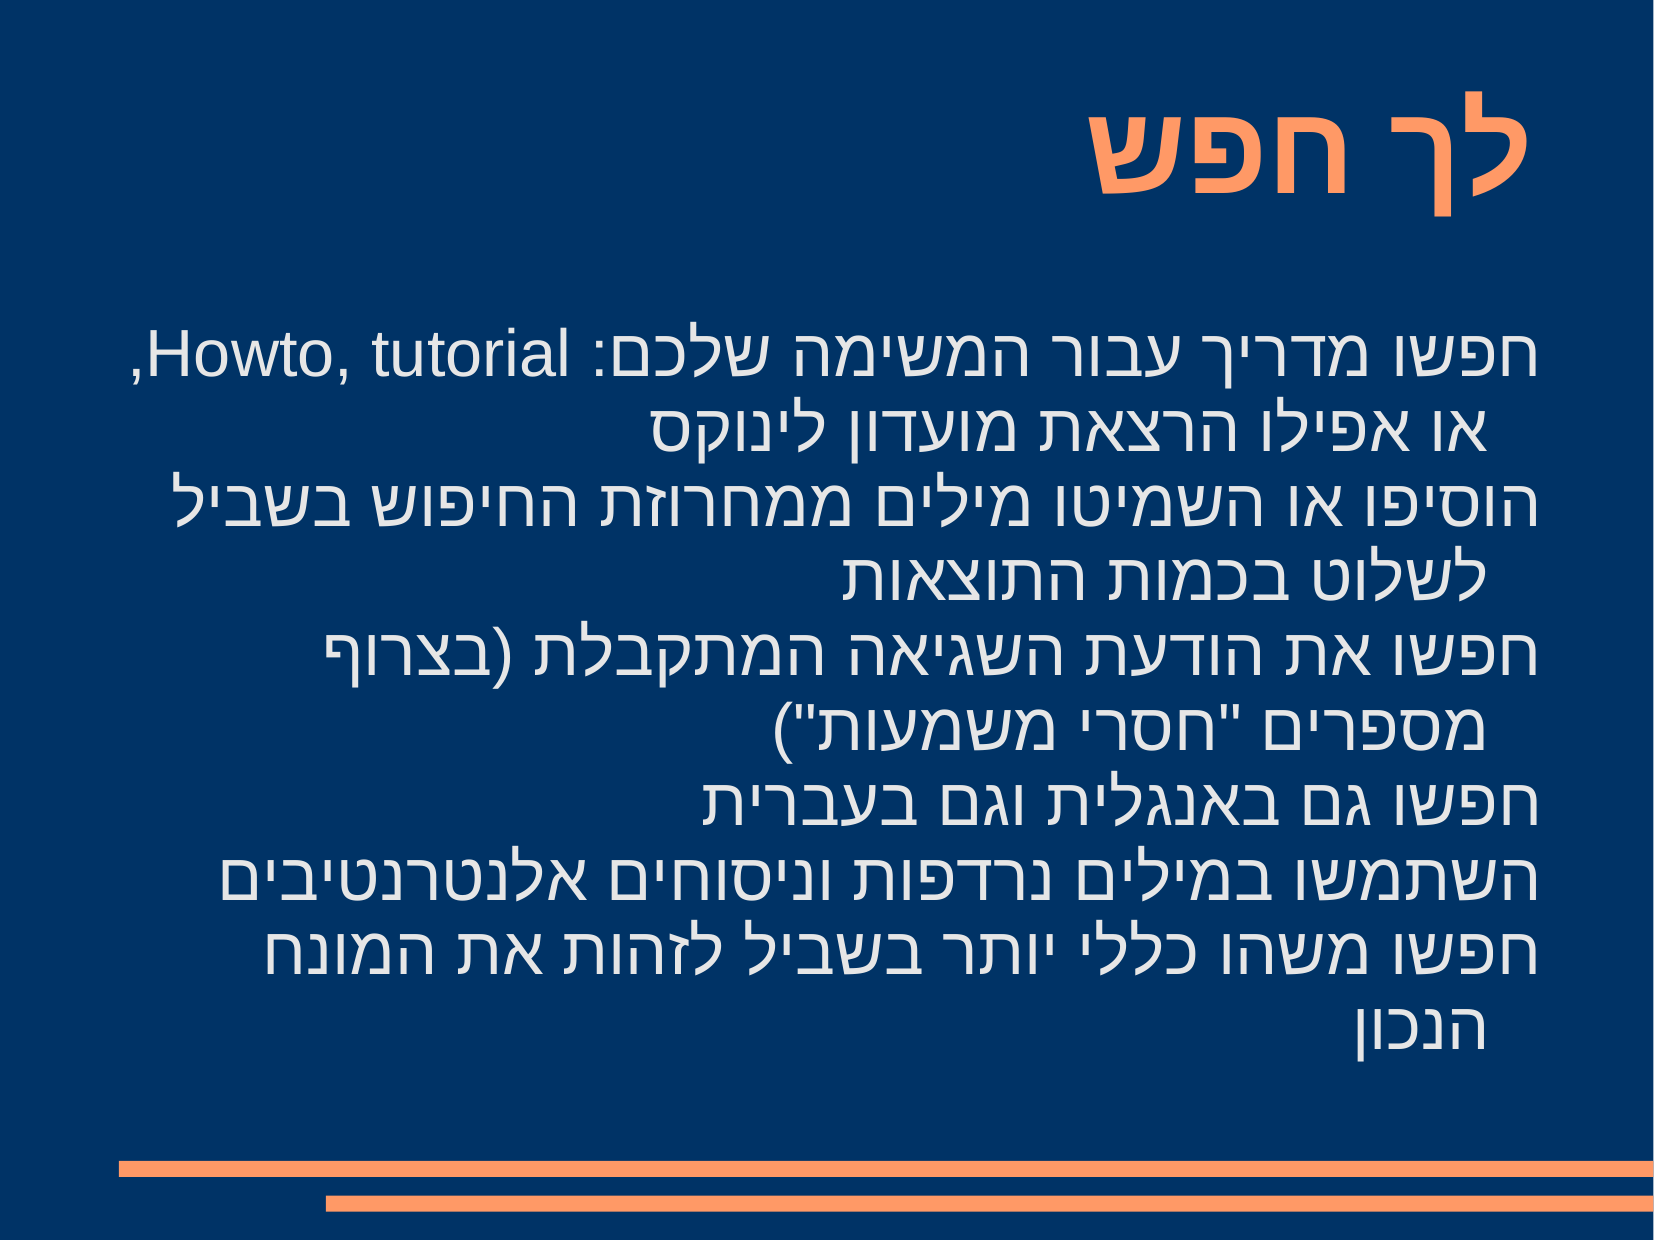

# לך חפש
חפשו מדריך עבור המשימה שלכם: Howto, tutorial, או אפילו הרצאת מועדון לינוקס
הוסיפו או השמיטו מילים ממחרוזת החיפוש בשביל לשלוט בכמות התוצאות
חפשו את הודעת השגיאה המתקבלת (בצרוף מספרים "חסרי משמעות")
חפשו גם באנגלית וגם בעברית
השתמשו במילים נרדפות וניסוחים אלנטרנטיבים
חפשו משהו כללי יותר בשביל לזהות את המונח הנכון